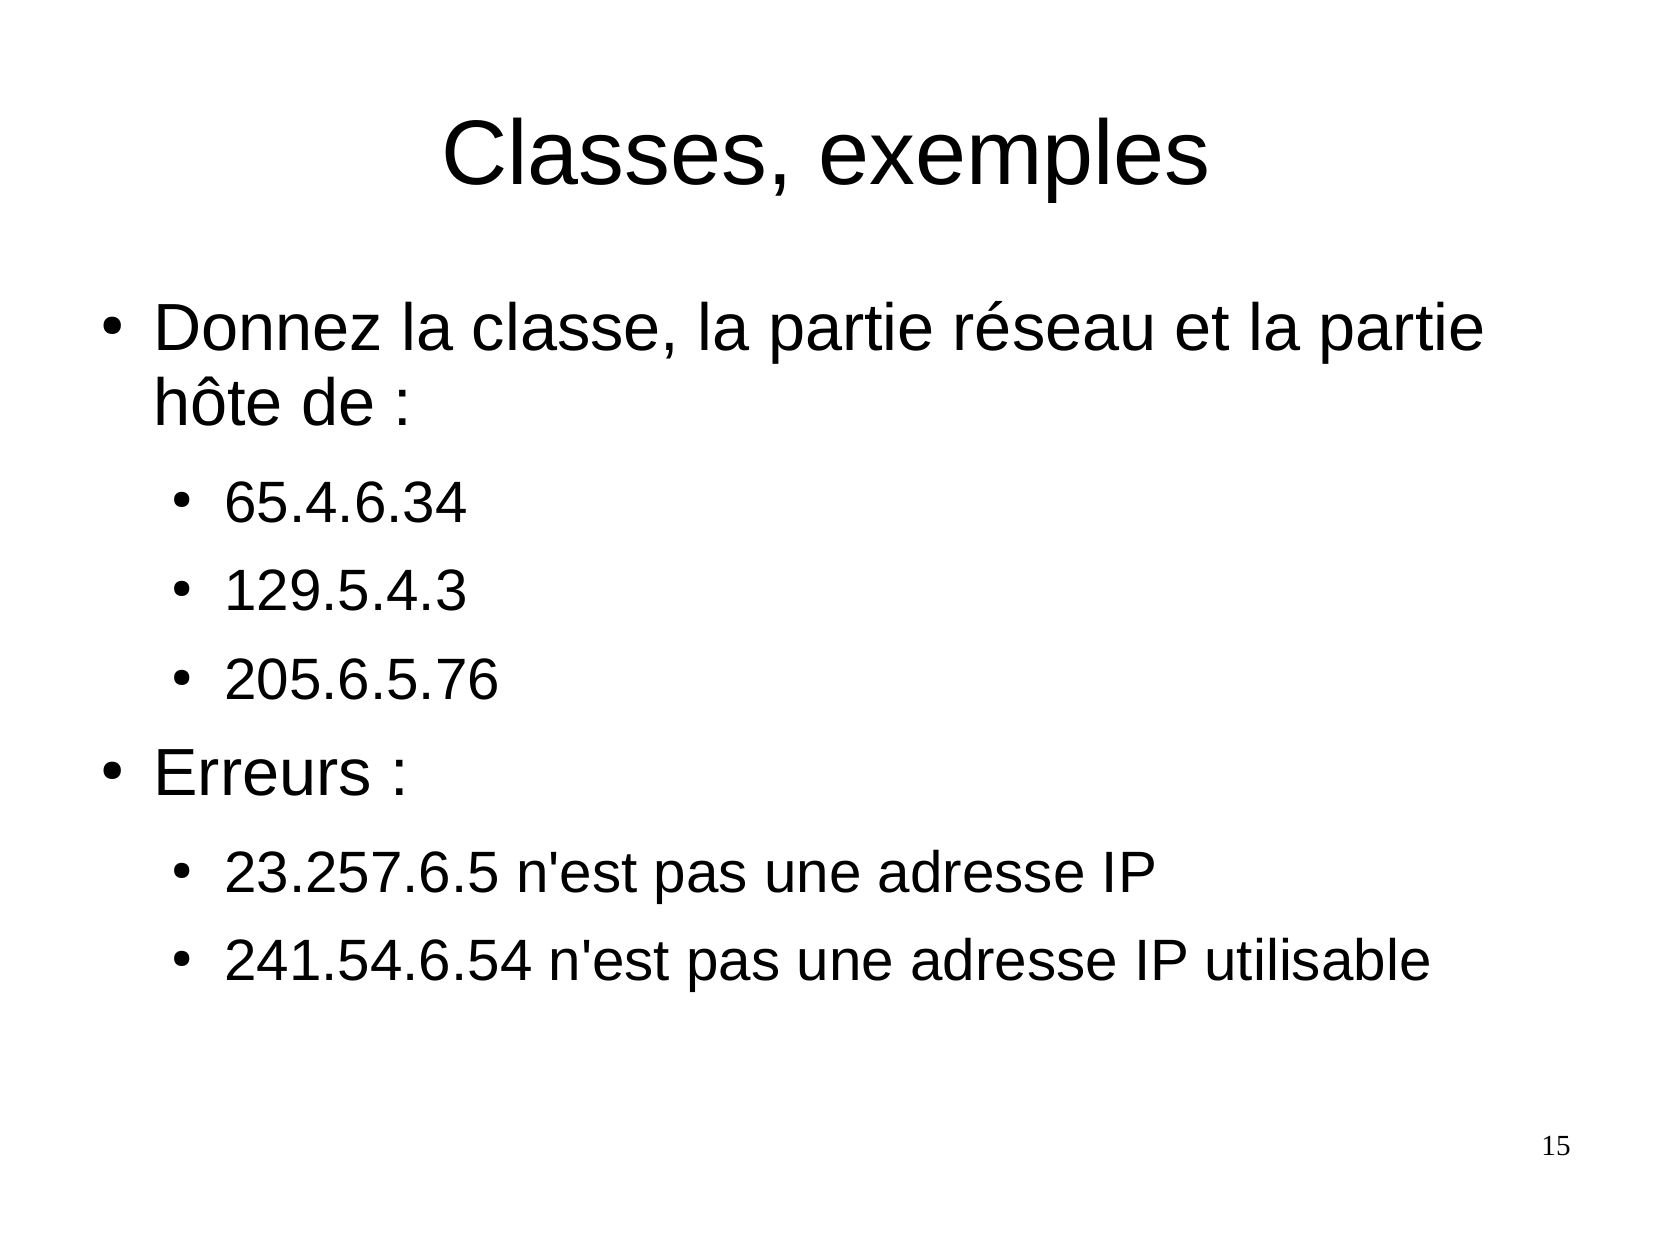

# Classes, exemples
Donnez la classe, la partie réseau et la partie hôte de :
65.4.6.34
129.5.4.3
205.6.5.76
Erreurs :
23.257.6.5 n'est pas une adresse IP
241.54.6.54 n'est pas une adresse IP utilisable
15